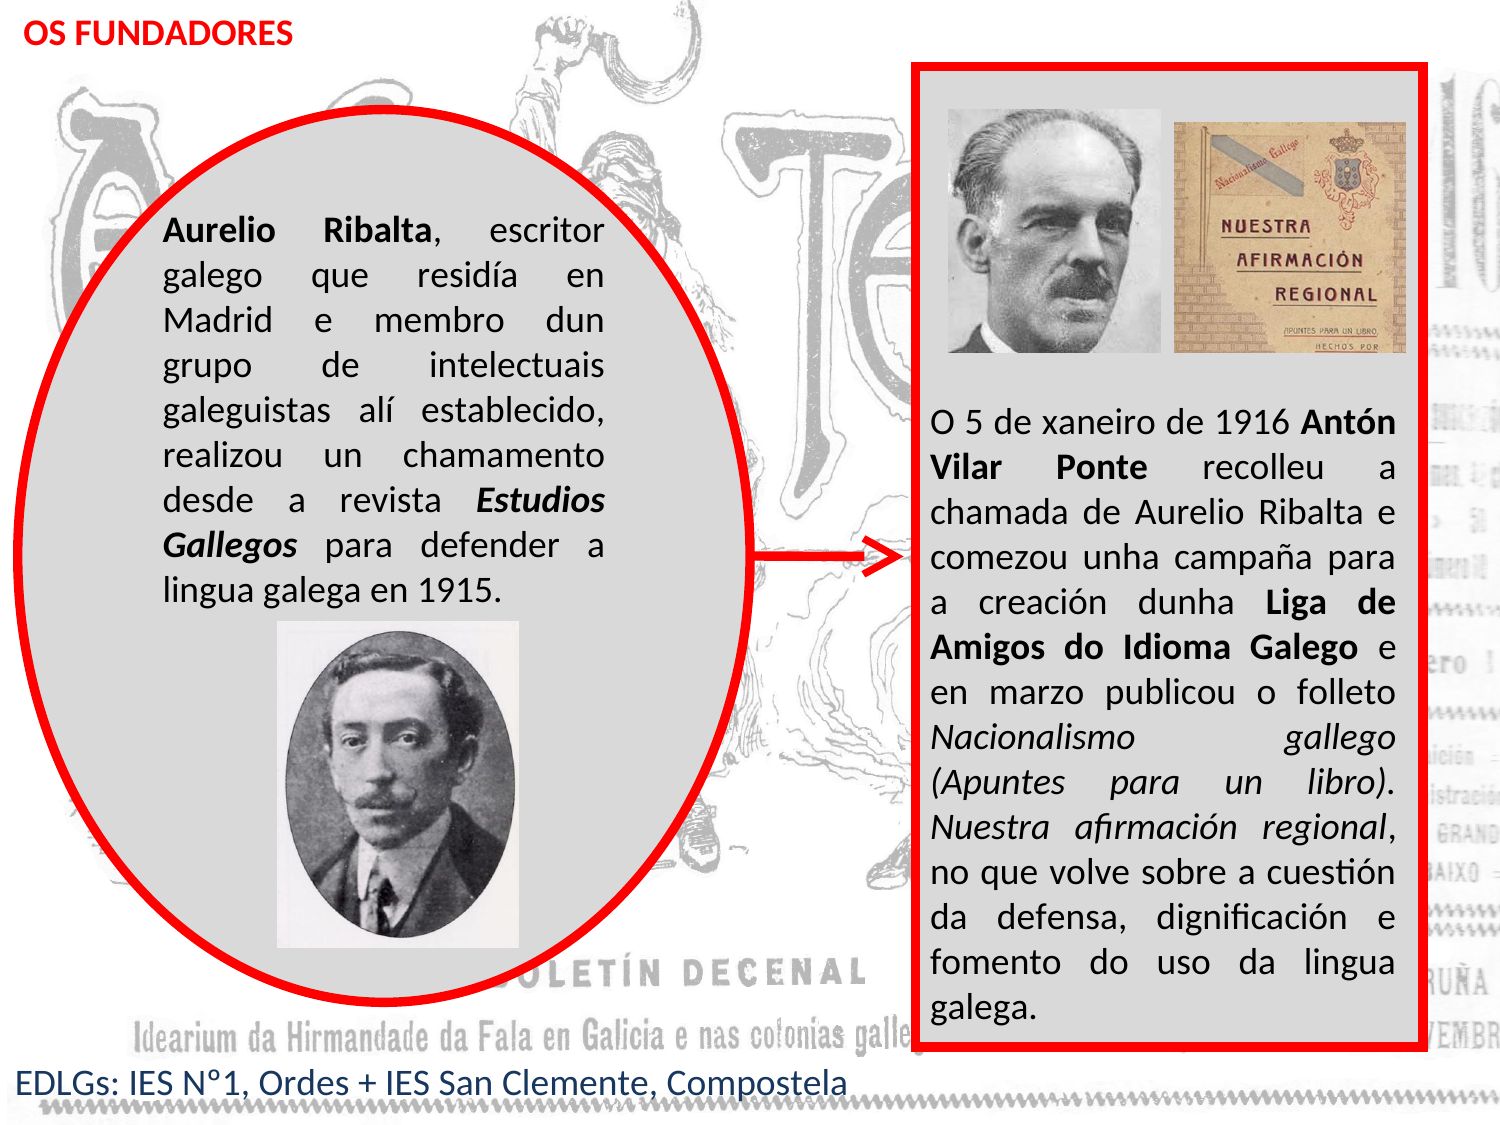

OS FUNDADORES
Aurelio Ribalta, escritor galego que residía en Madrid e membro dun grupo de intelectuais galeguistas alí establecido, realizou un chamamento desde a revista Estudios Gallegos para defender a lingua galega en 1915.
O 5 de xaneiro de 1916 Antón Vilar Ponte recolleu a chamada de Aurelio Ribalta e comezou unha campaña para a creación dunha Liga de Amigos do Idioma Galego e en marzo publicou o folleto Nacionalismo gallego (Apuntes para un libro). Nuestra afirmación regional, no que volve sobre a cuestión da defensa, dignificación e fomento do uso da lingua galega.
EDLGs: IES Nº1, Ordes + IES San Clemente, Compostela